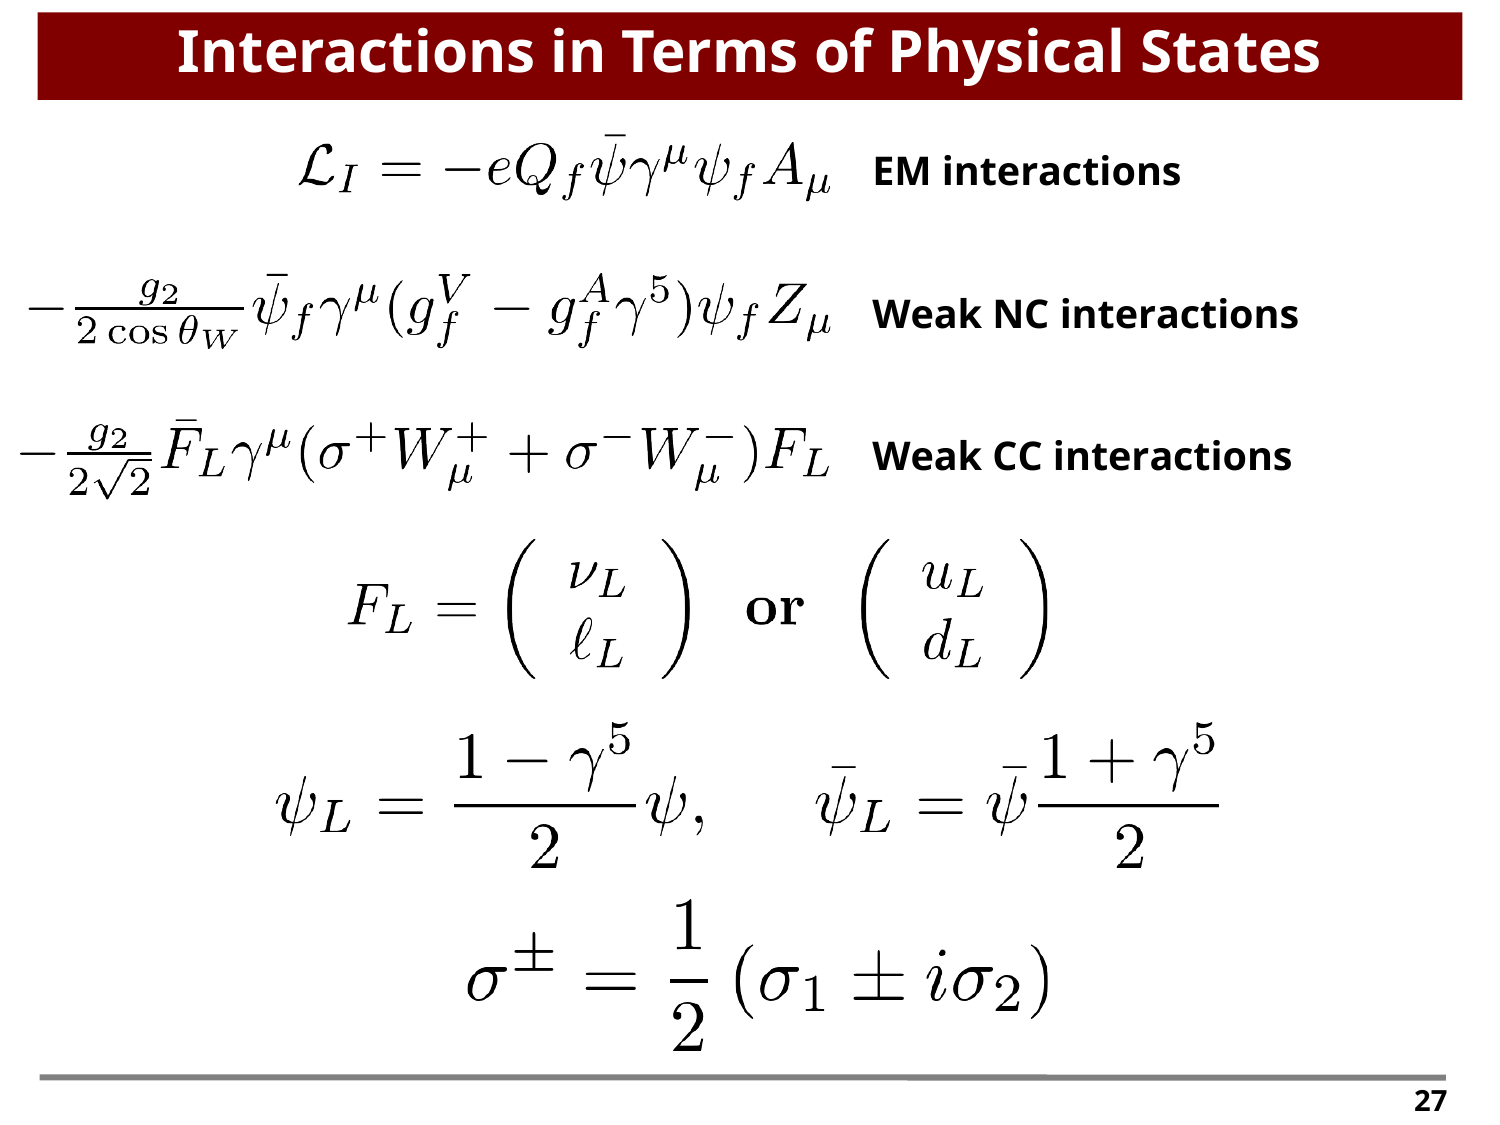

# Interactions in Terms of Physical States
EM interactions
Weak NC interactions
Weak CC interactions